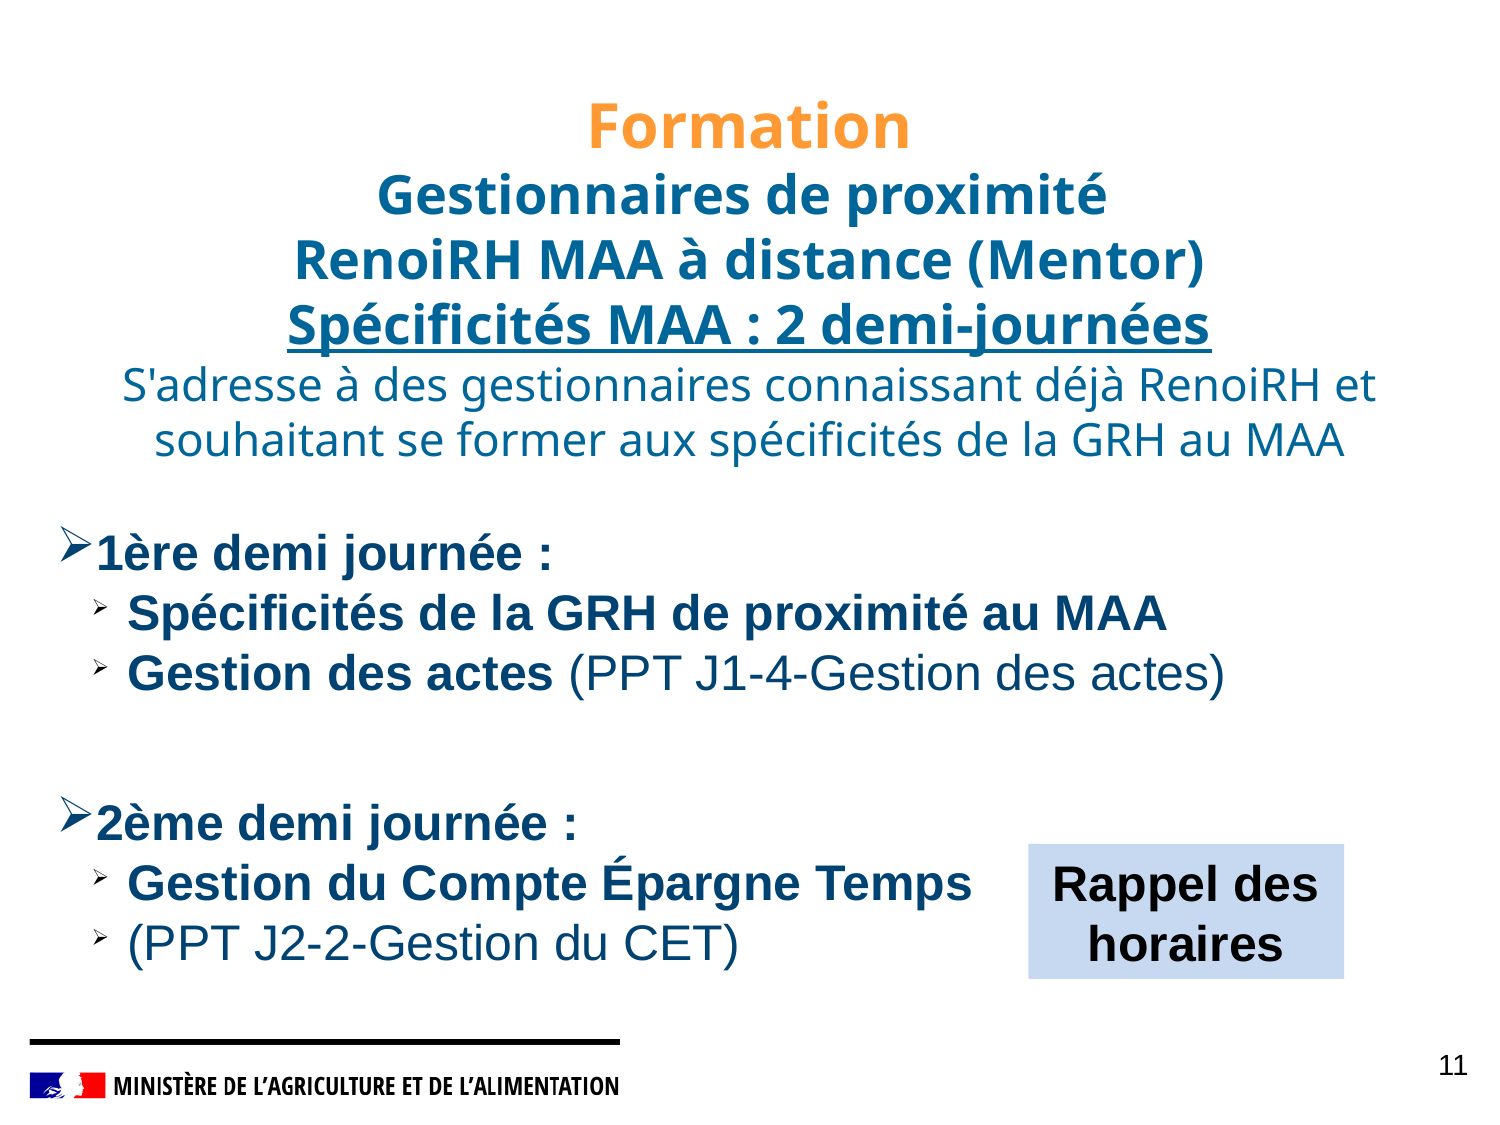

Formation
Gestionnaires de proximité
RenoiRH MAA à distance (Mentor)
Spécificités MAA : 2 demi-journées
S'adresse à des gestionnaires connaissant déjà RenoiRH et souhaitant se former aux spécificités de la GRH au MAA
1ère demi journée :
Spécificités de la GRH de proximité au MAA
Gestion des actes (PPT J1-4-Gestion des actes)
2ème demi journée :
Gestion du Compte Épargne Temps
(PPT J2-2-Gestion du CET)
Rappel des horaires